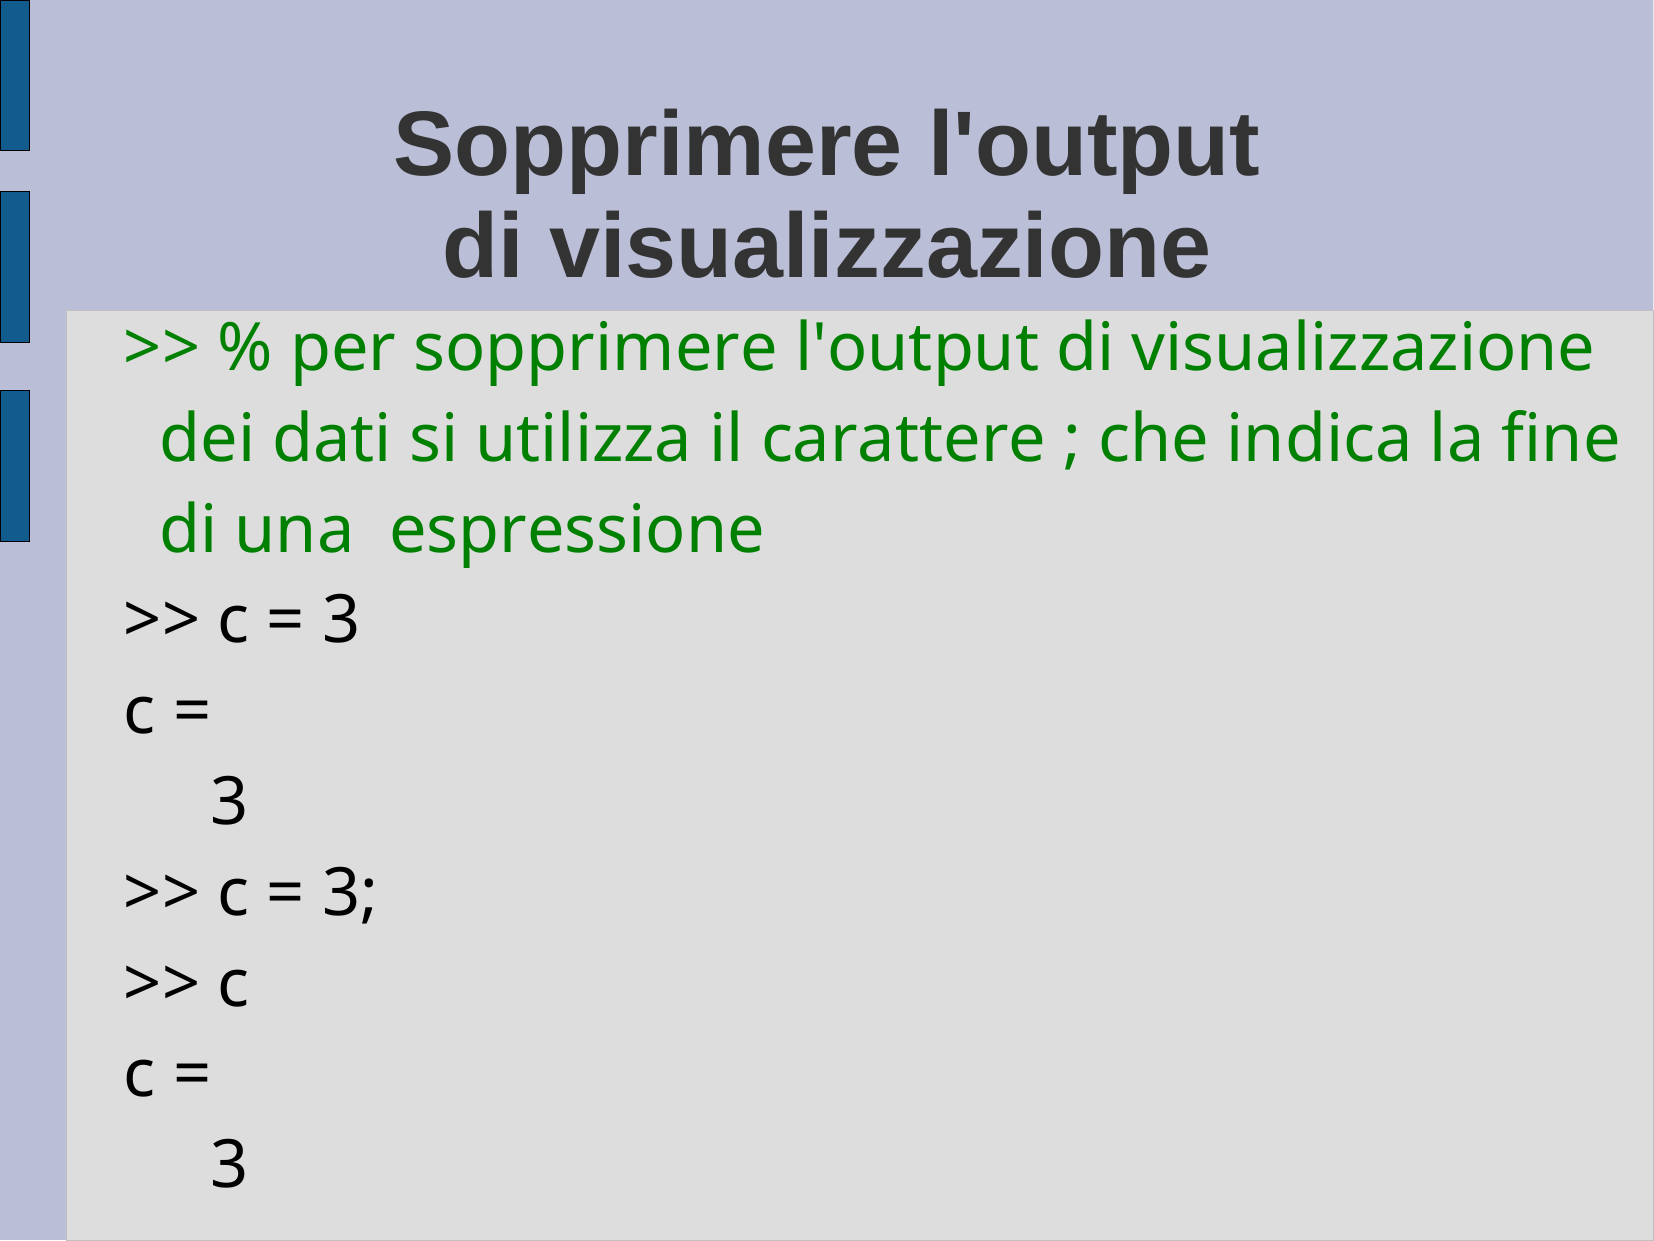

# Sopprimere l'output di visualizzazione
>> % per sopprimere l'output di visualizzazione dei dati si utilizza il carattere ; che indica la fine di una espressione
>> c = 3
c =
 3
>> c = 3;
>> c
c =
 3